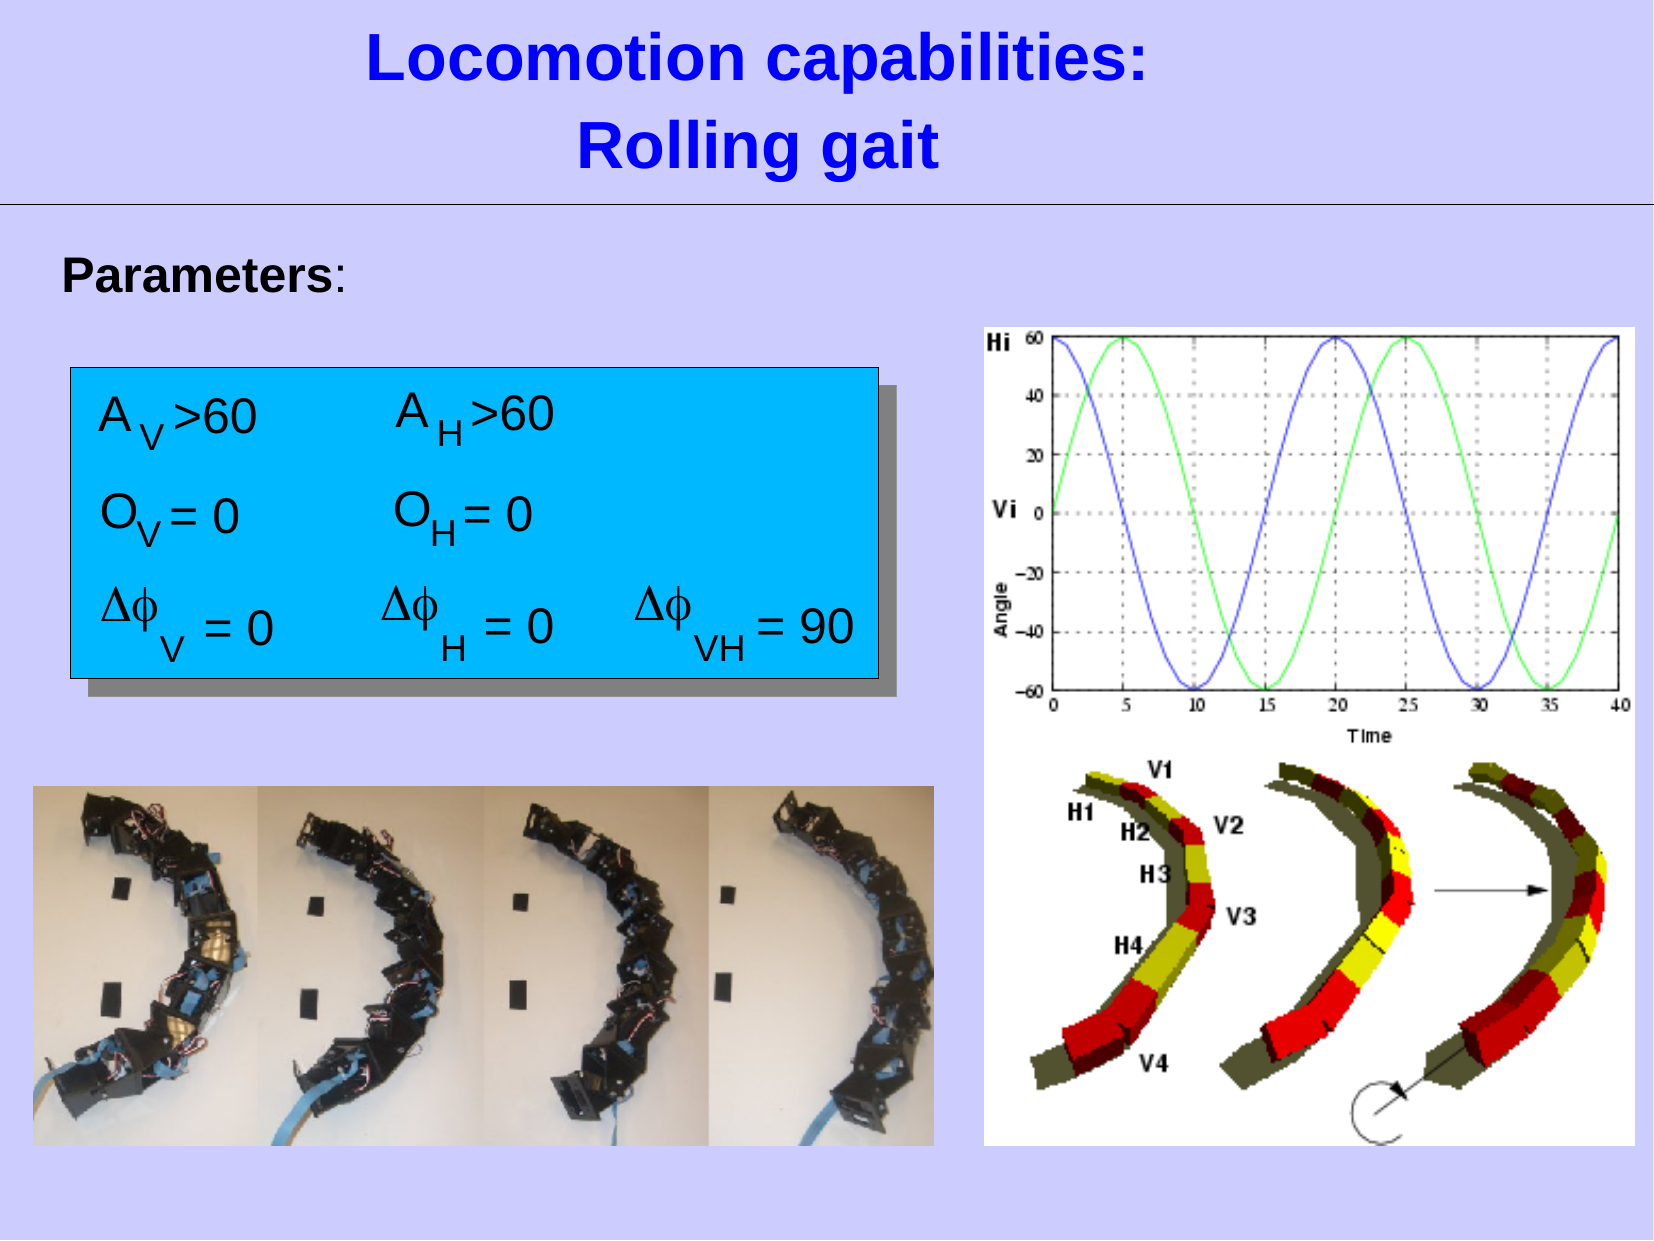

# Locomotion capabilities: Rolling gait
 Parameters:
A
H
>60
A
V
>60
O
H
= 0
O
V
= 0
Df
H
Df
VH
Df
V
= 0
= 90
= 0